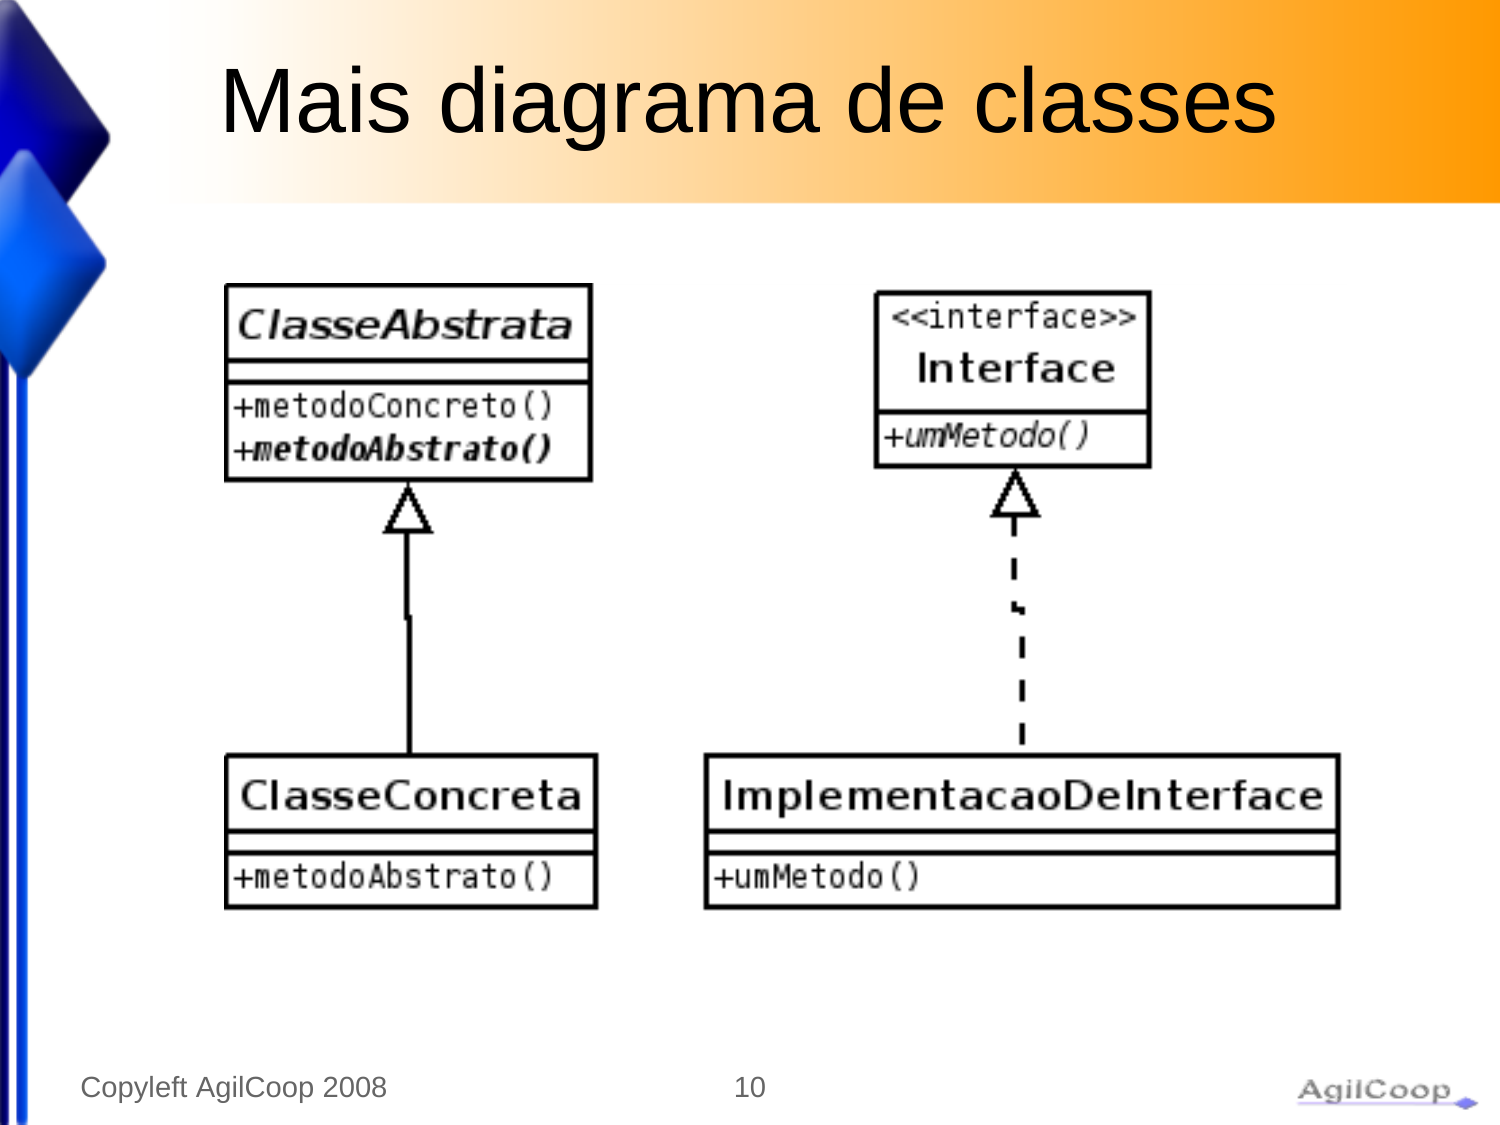

# Mais diagrama de classes
Copyleft AgilCoop 2008
10